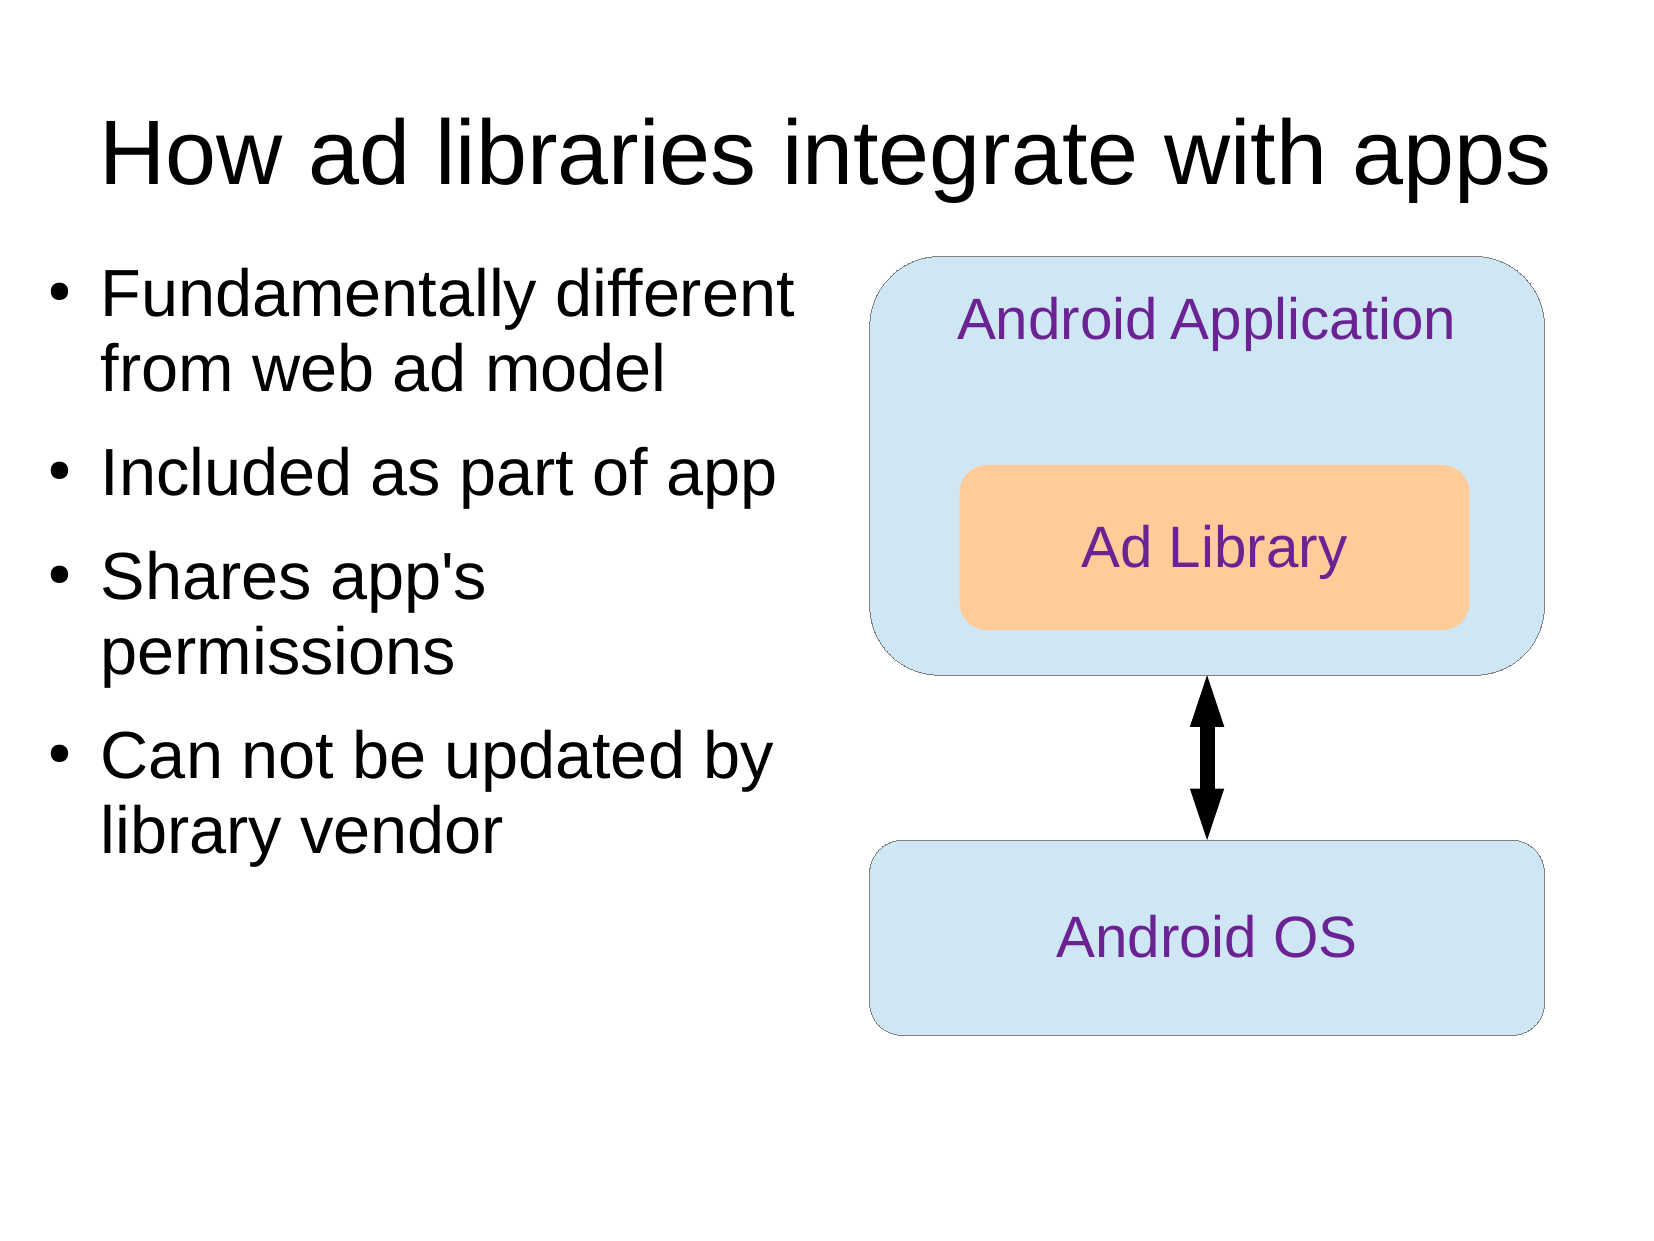

# How ad libraries integrate with apps
Fundamentally different from web ad model
Included as part of app
Shares app's permissions
Can not be updated by library vendor
Android Application
Ad Library
Android OS